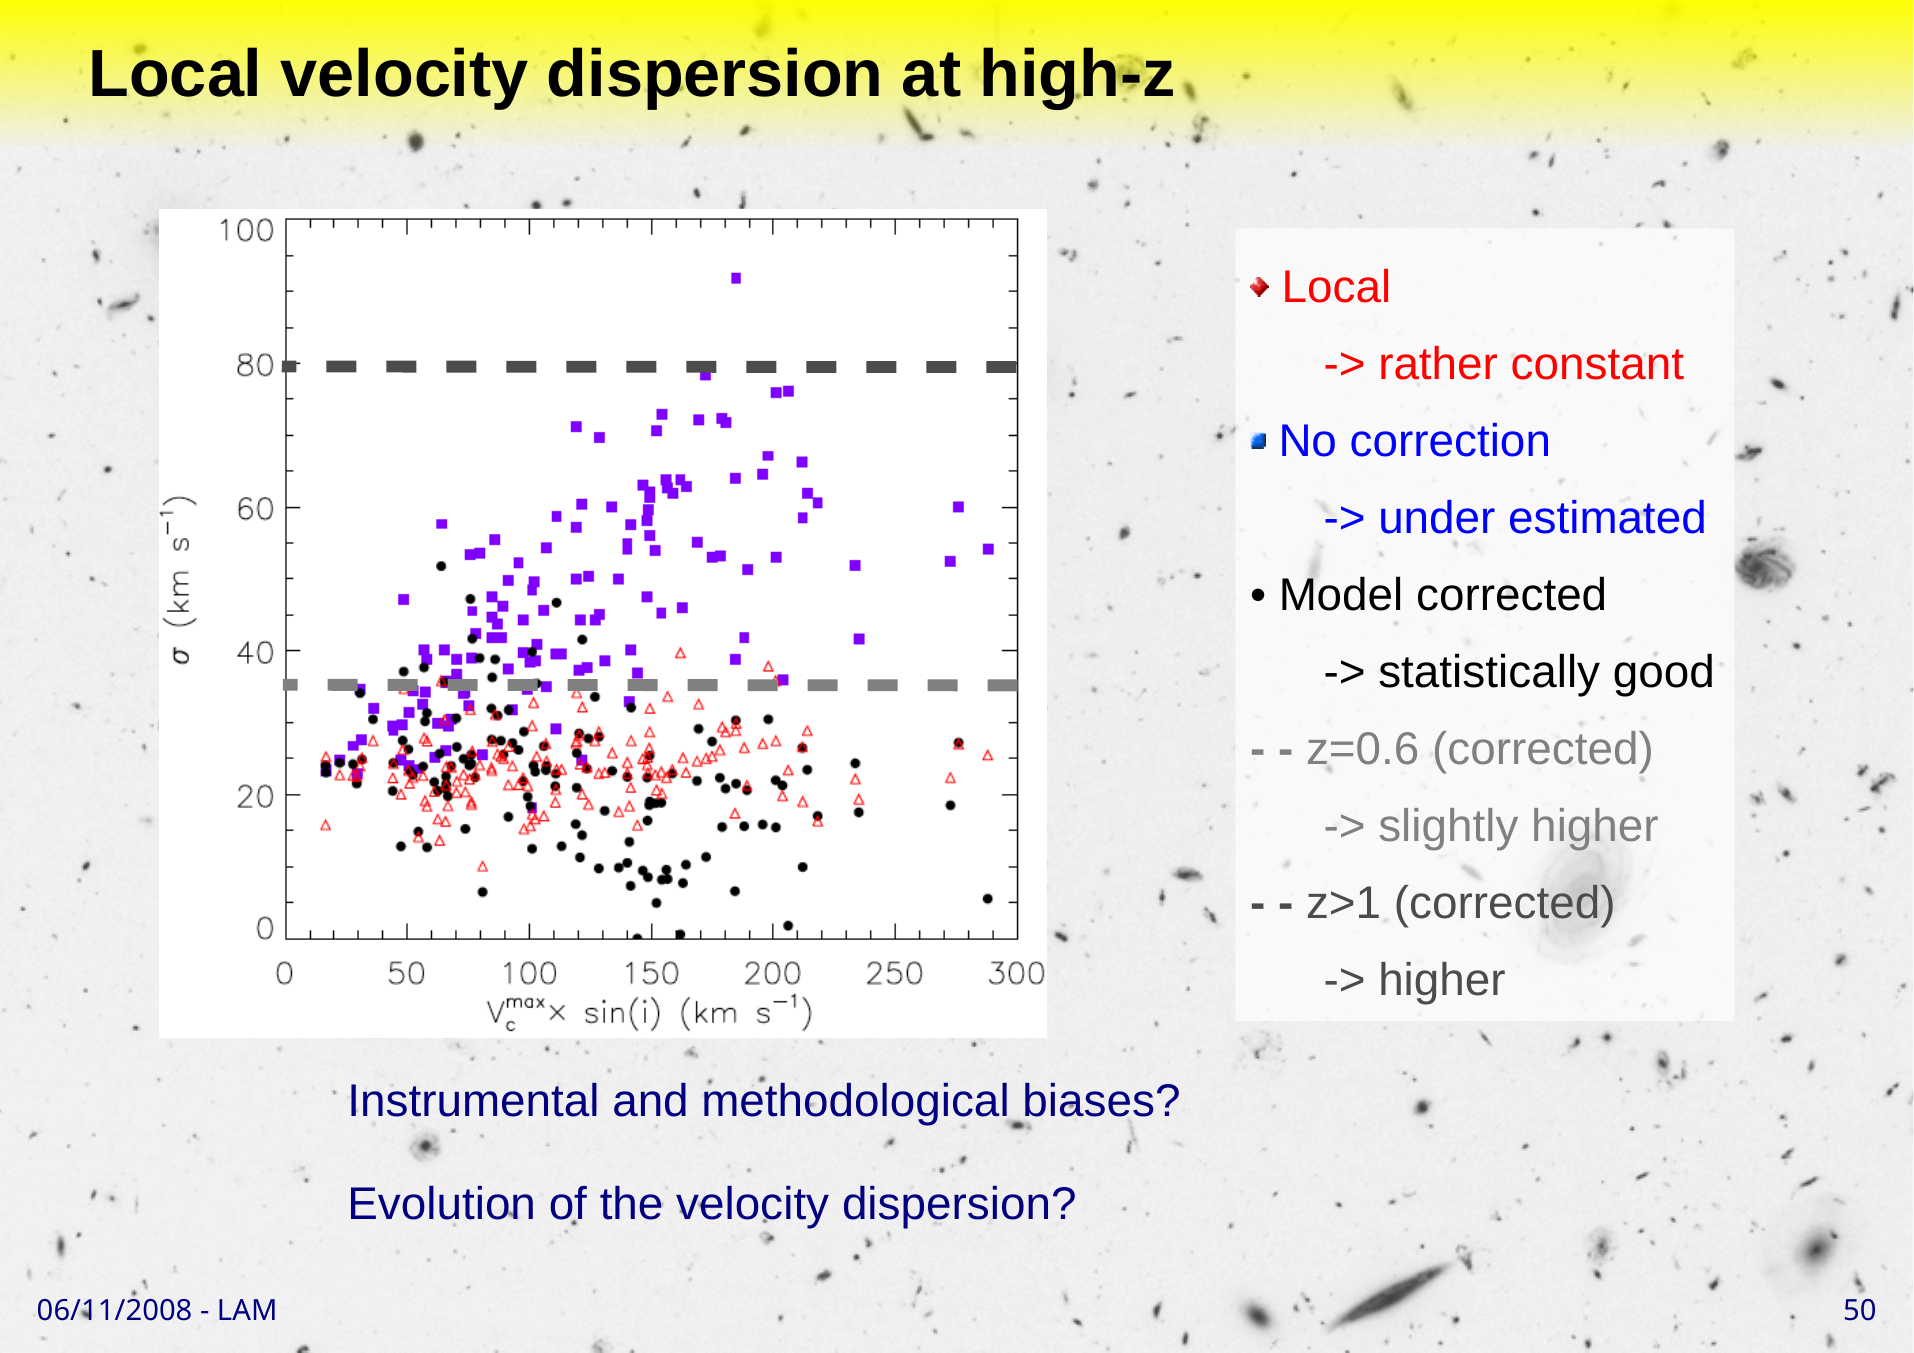

# Local velocity dispersion at high-z
 Local
	-> rather constant
 No correction
	-> under estimated
 Model corrected
	-> statistically good
- - z=0.6 (corrected)
	-> slightly higher
- - z>1 (corrected)
	-> higher
Instrumental and methodological biases?
Evolution of the velocity dispersion?
50
06/11/2008 - LAM